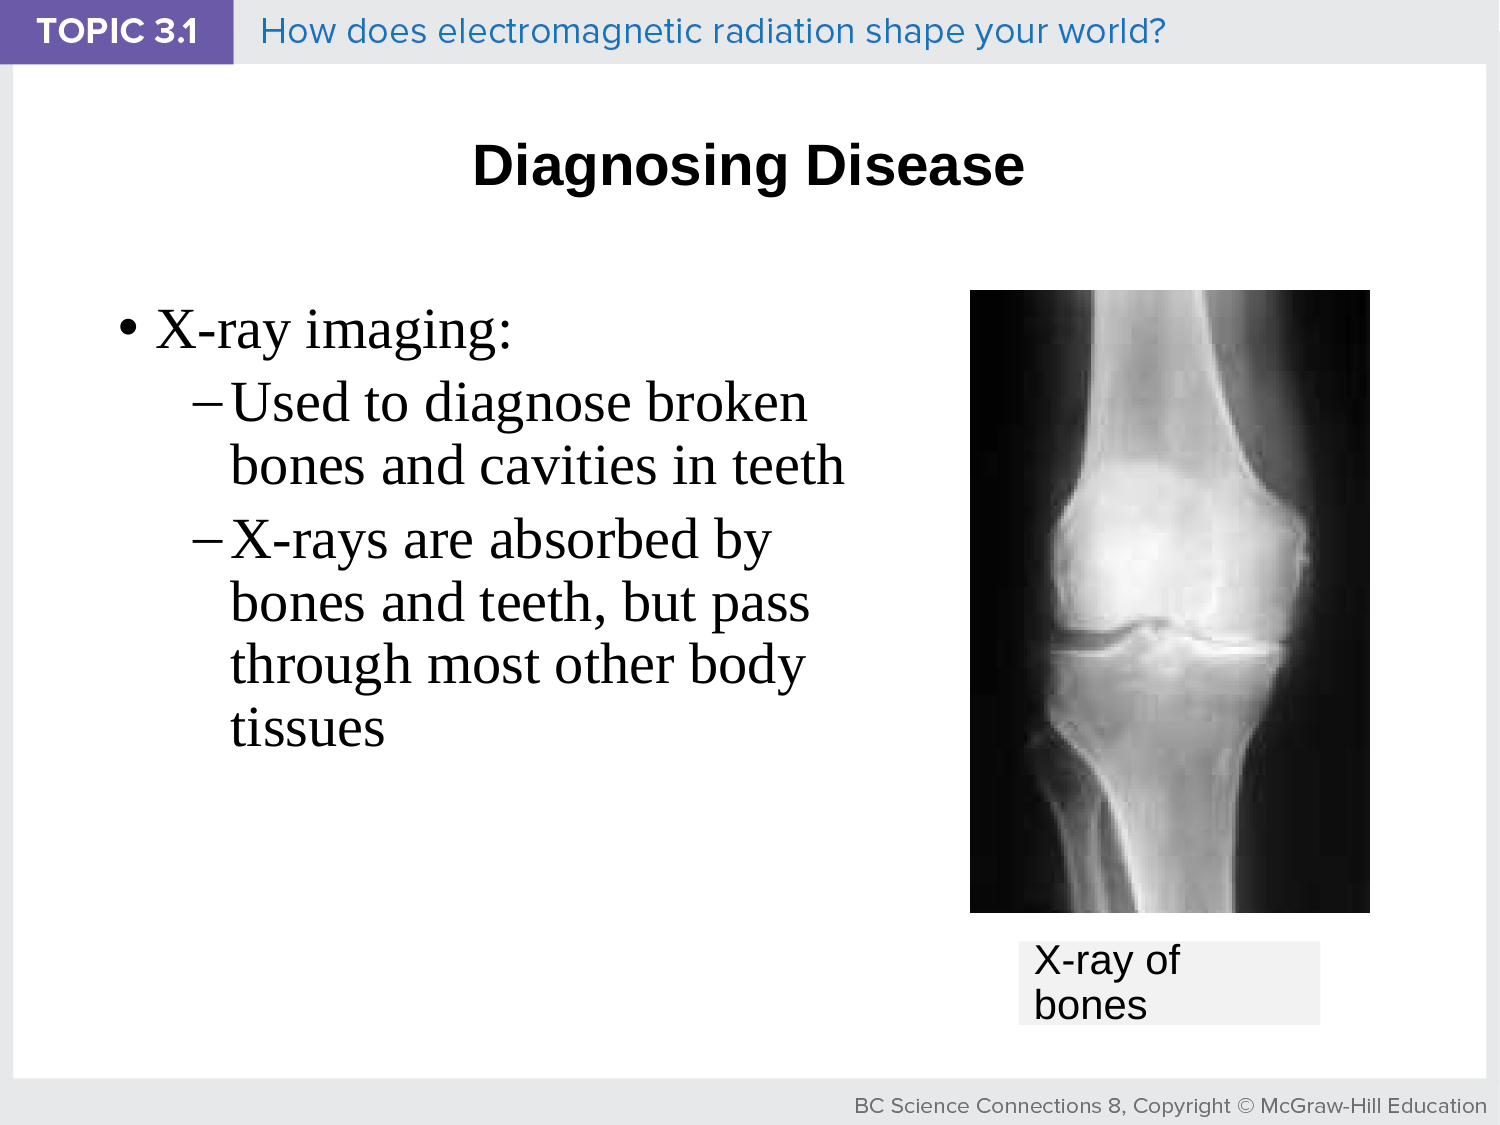

# Diagnosing Disease
X-ray imaging:
Used to diagnose broken bones and cavities in teeth
X-rays are absorbed by bones and teeth, but pass through most other body tissues
X-ray of bones